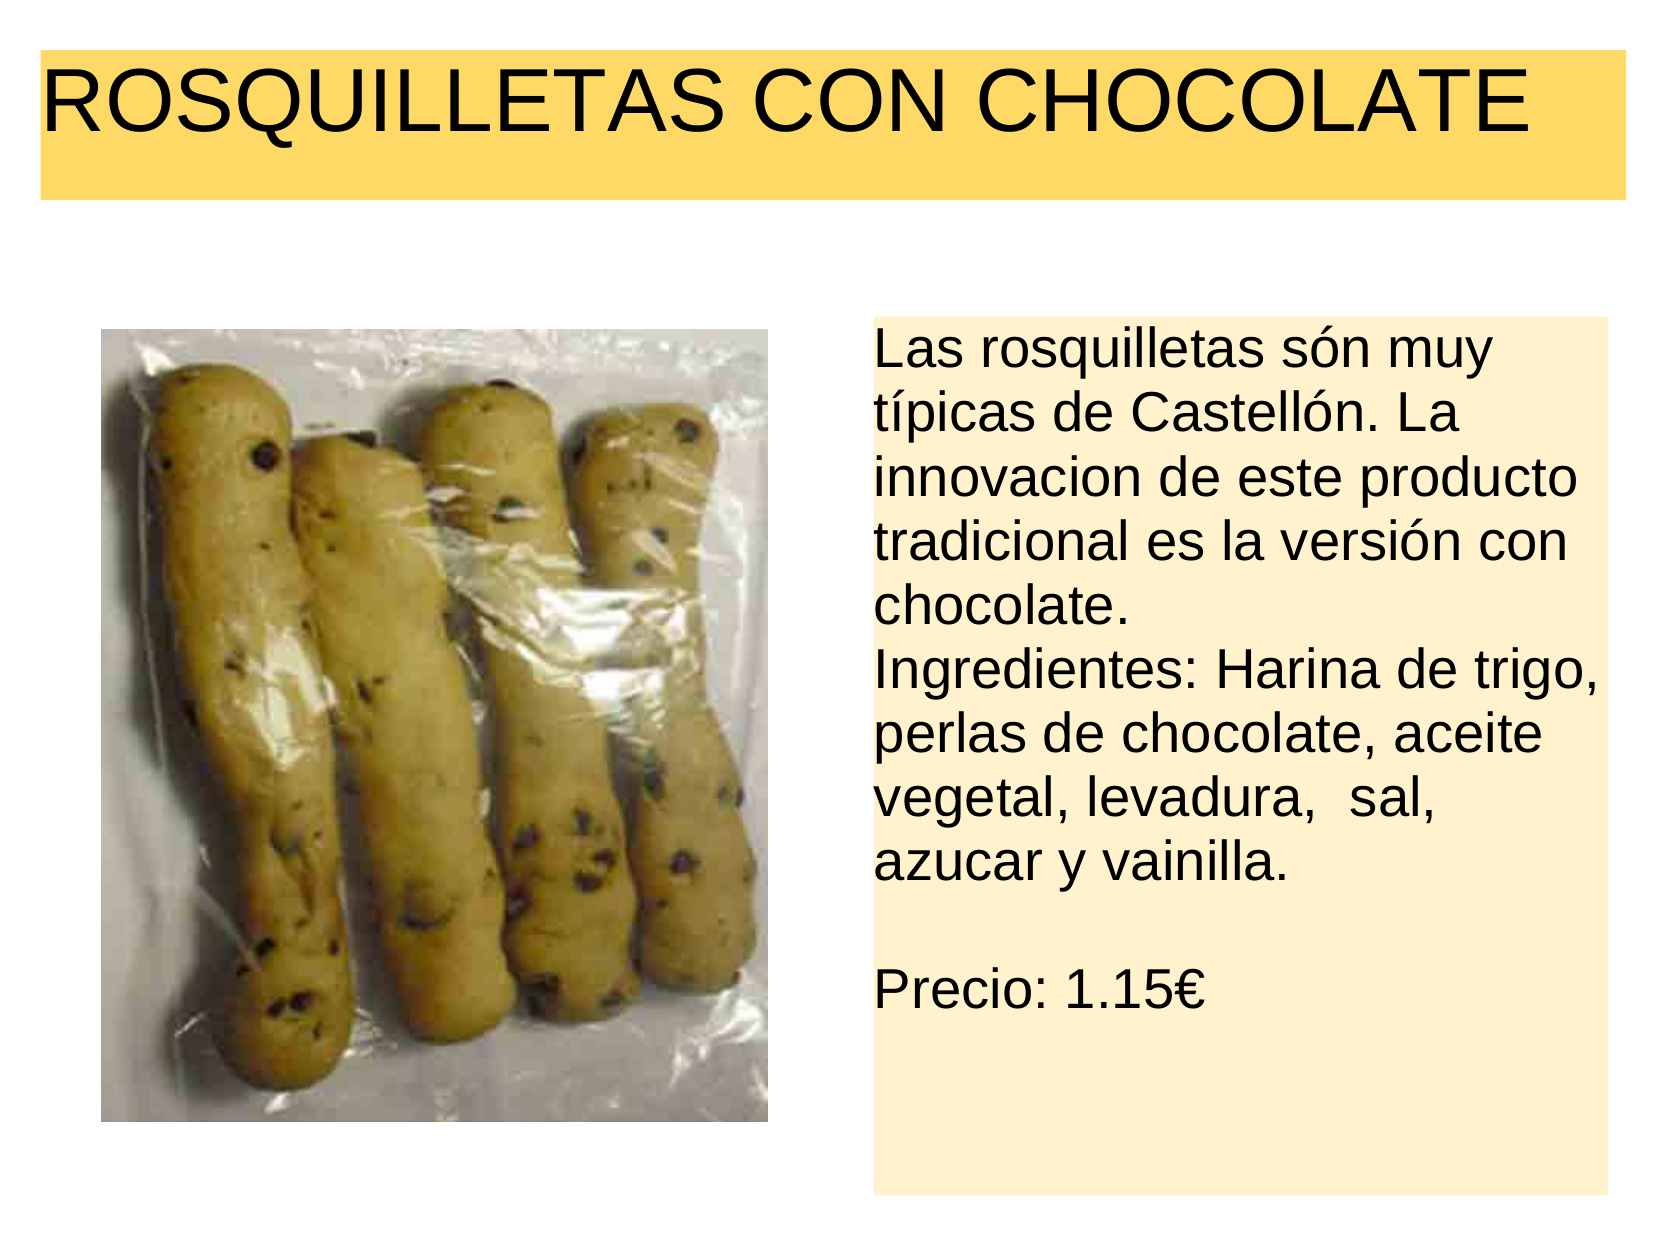

# ROSQUILLETAS CON CHOCOLATE
Las rosquilletas són muy típicas de Castellón. La innovacion de este producto tradicional es la versión con chocolate.
Ingredientes: Harina de trigo, perlas de chocolate, aceite vegetal, levadura,  sal, azucar y vainilla.
Precio: 1.15€